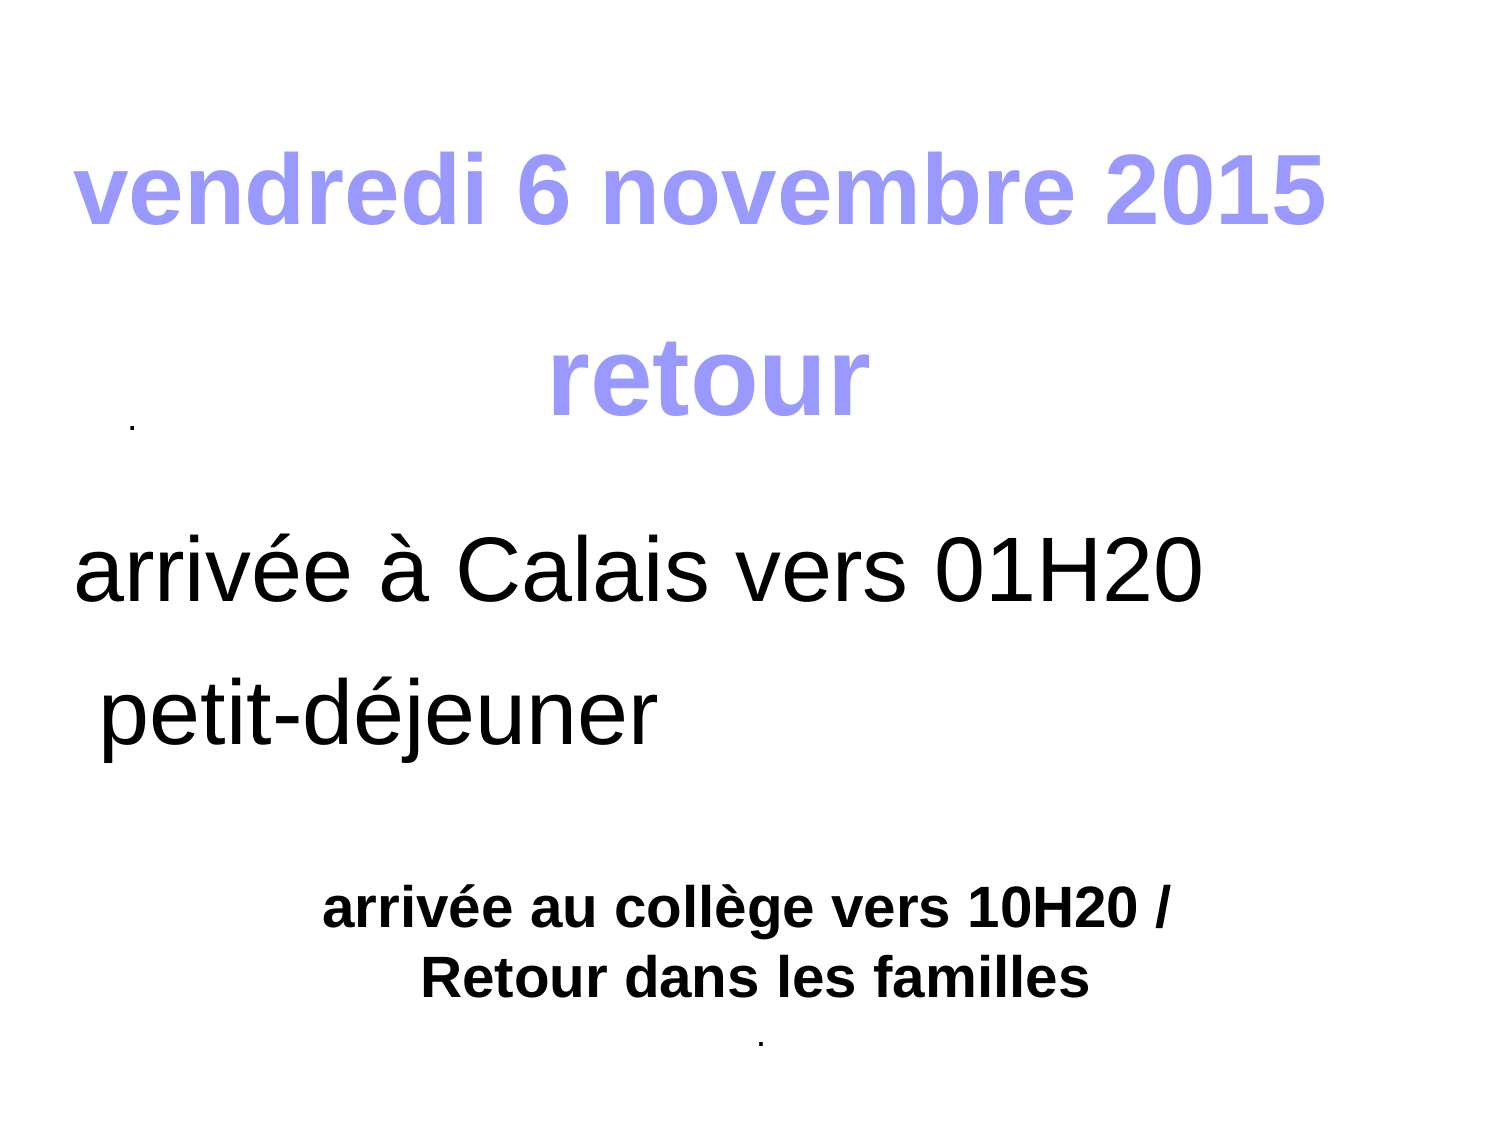

vendredi 6 novembre 2015
arrivée à Calais vers 01H20
 petit-déjeuner
retour
.
arrivée au collège vers 10H20 /
Retour dans les familles
 .